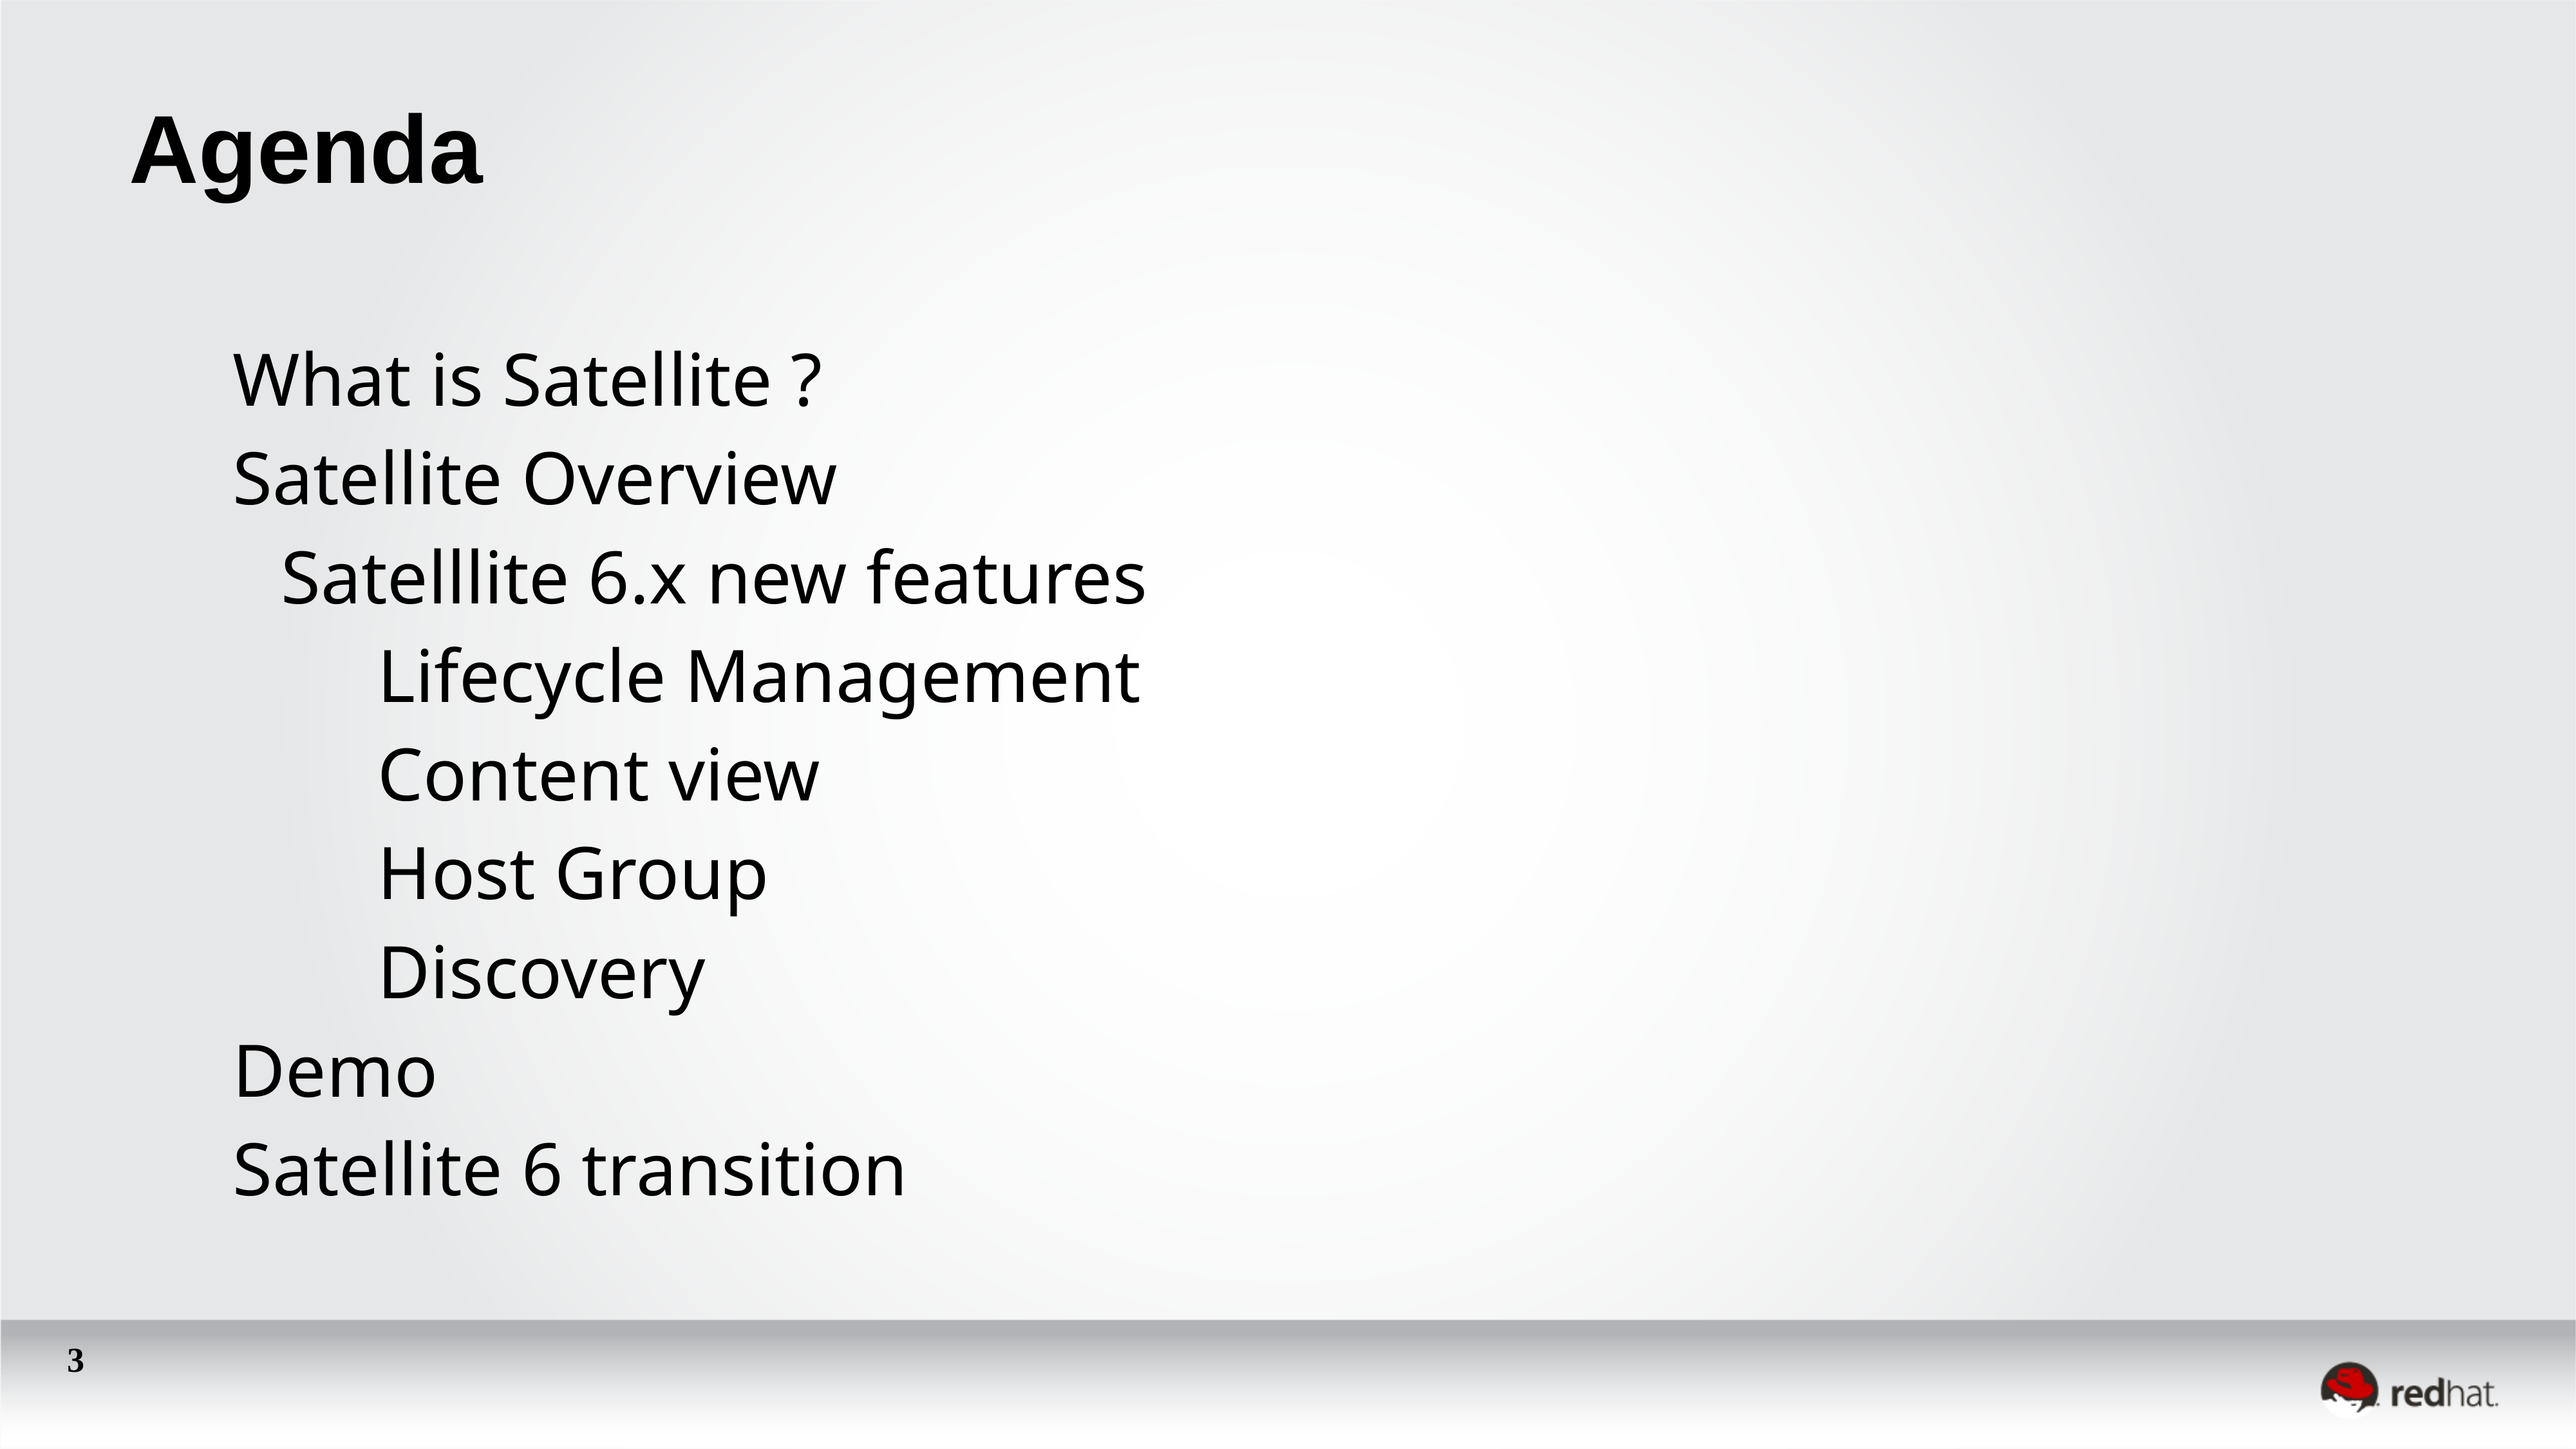

# Agenda
What is Satellite ?
Satellite Overview
	Satelllite 6.x new features
			Lifecycle Management
			Content view
			Host Group
			Discovery
Demo
Satellite 6 transition
3